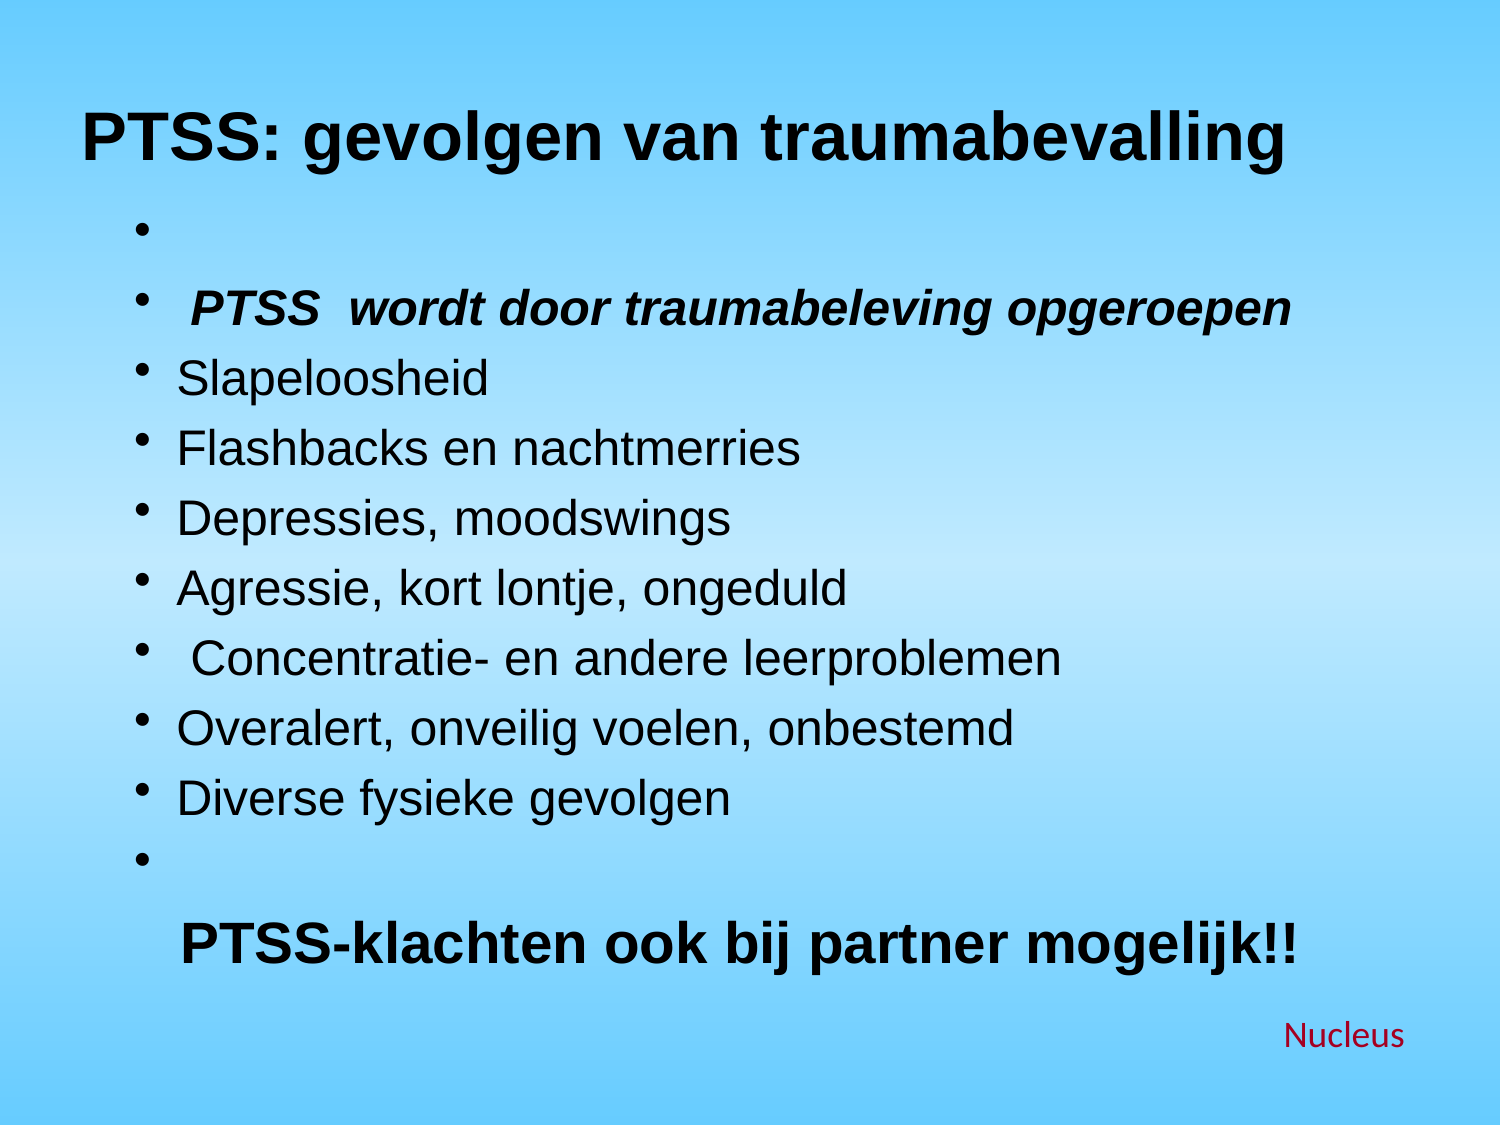

# PTSS: gevolgen van traumabevalling
 PTSS wordt door traumabeleving opgeroepen
Slapeloosheid
Flashbacks en nachtmerries
Depressies, moodswings
Agressie, kort lontje, ongeduld
 Concentratie- en andere leerproblemen
Overalert, onveilig voelen, onbestemd
Diverse fysieke gevolgen
 PTSS-klachten ook bij partner mogelijk!!
Nucleus